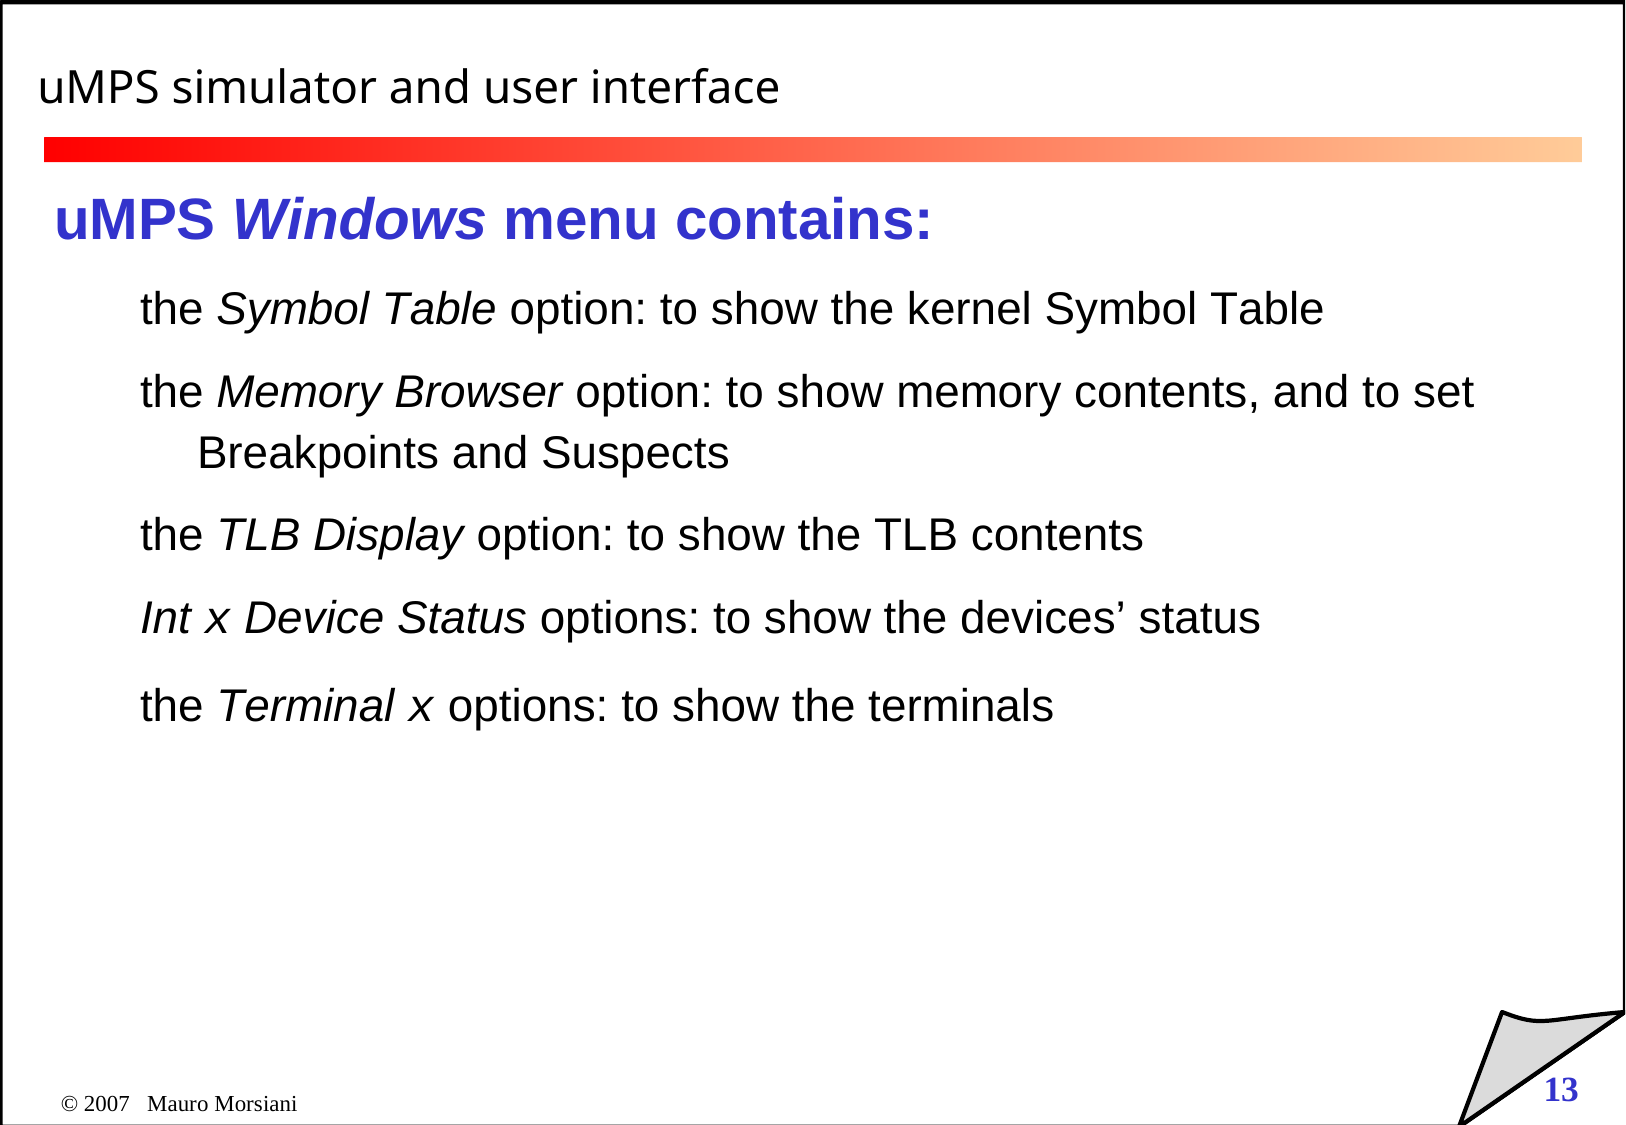

# uMPS simulator and user interface
uMPS Windows menu contains:
the Symbol Table option: to show the kernel Symbol Table
the Memory Browser option: to show memory contents, and to set Breakpoints and Suspects
the TLB Display option: to show the TLB contents
Int x Device Status options: to show the devices’ status
the Terminal x options: to show the terminals